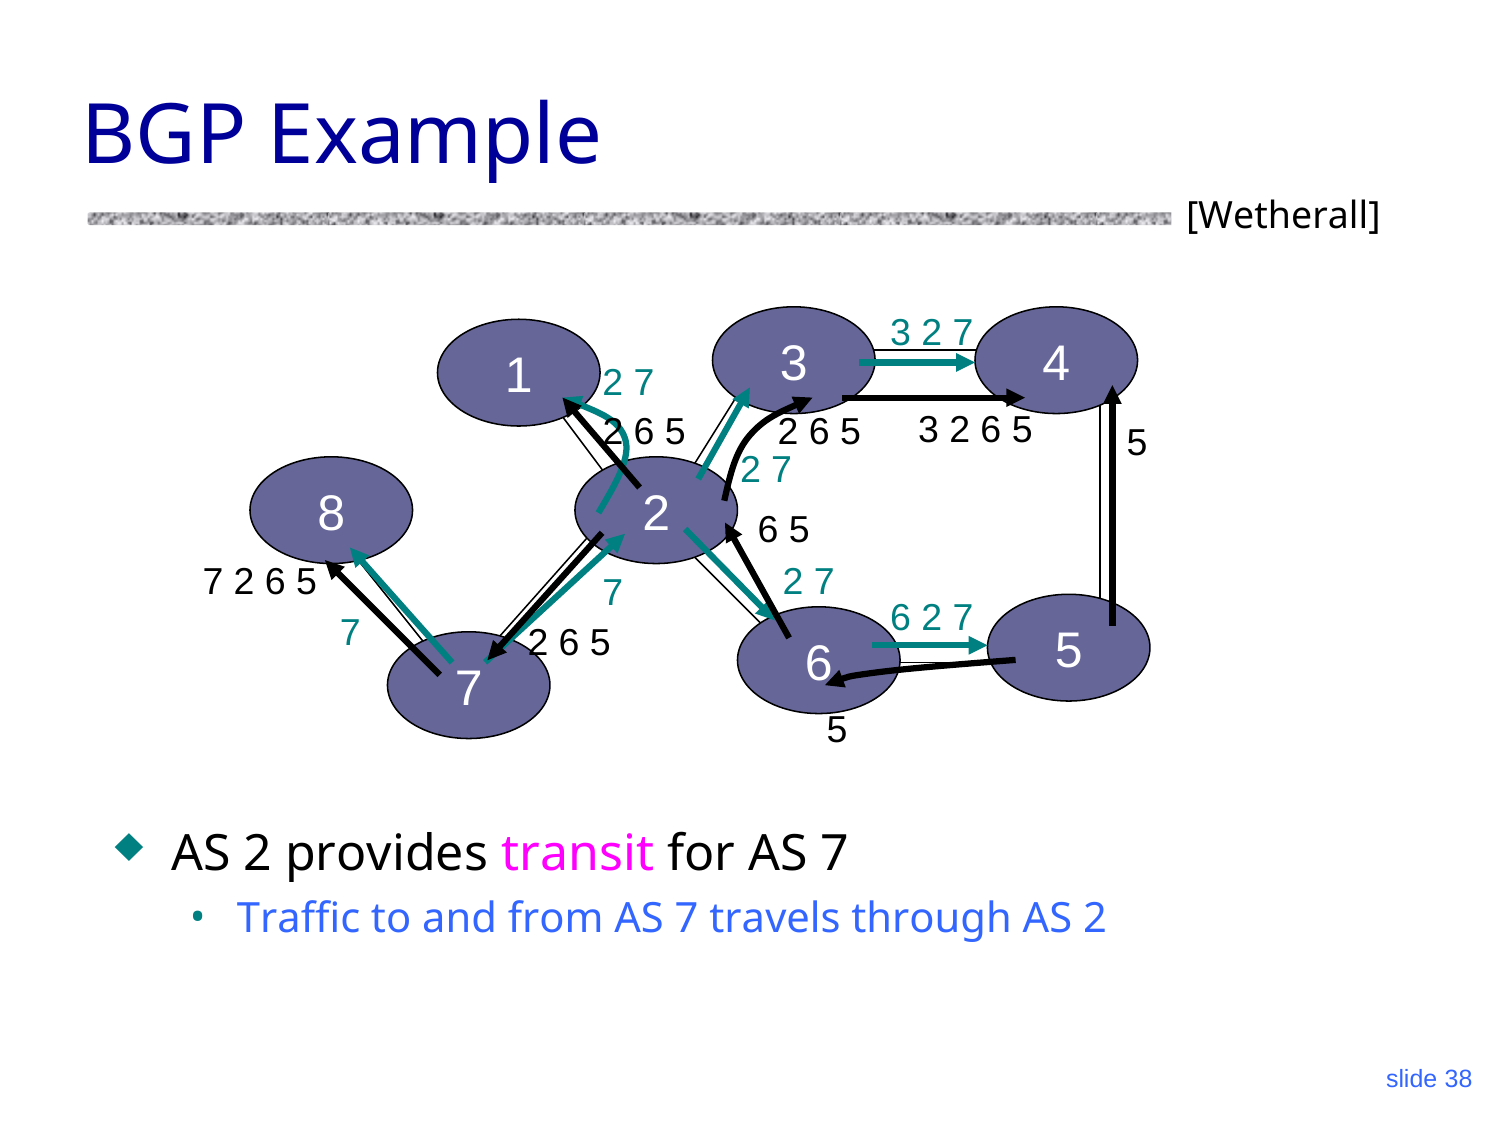

# BGP Example
[Wetherall]
3 2 7
6 2 7
3
4
1
2 7
2 7
2 7
5
5
3 2 6 5
7 2 6 5
2 6 5
2 6 5
2 6 5
8
2
6 5
7
7
5
6
7
AS 2 provides transit for AS 7
Traffic to and from AS 7 travels through AS 2
slide